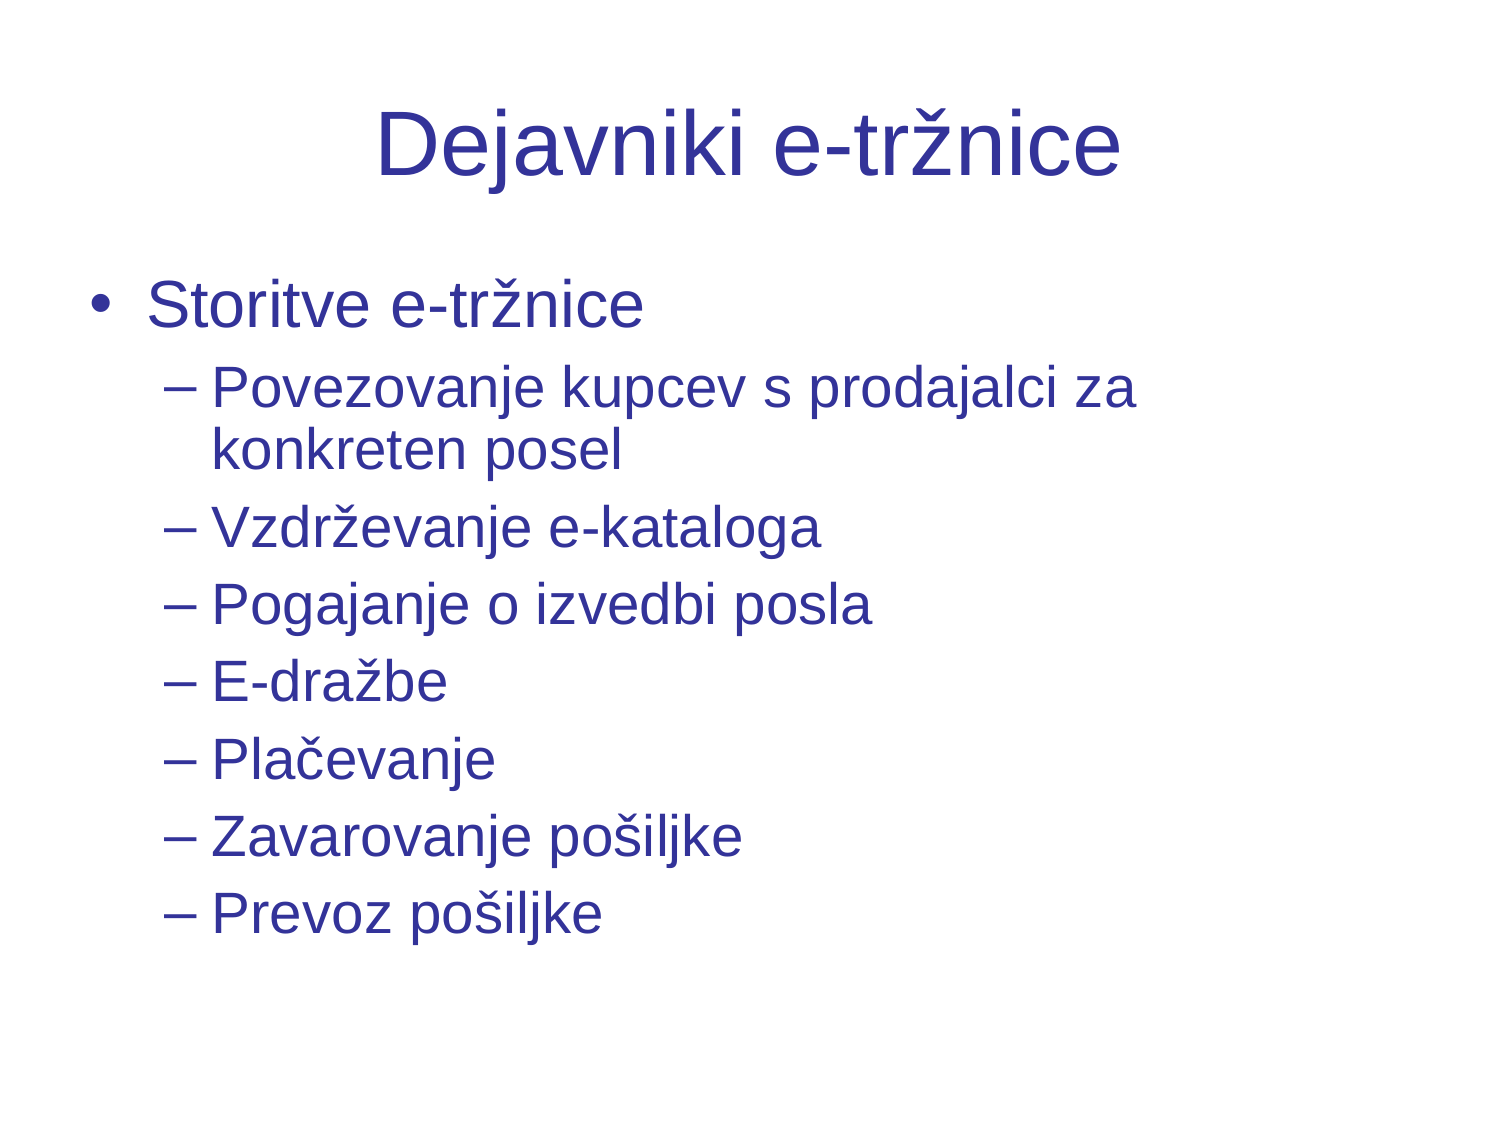

# Dejavniki e-tržnice
Storitve e-tržnice
Povezovanje kupcev s prodajalci za konkreten posel
Vzdrževanje e-kataloga
Pogajanje o izvedbi posla
E-dražbe
Plačevanje
Zavarovanje pošiljke
Prevoz pošiljke